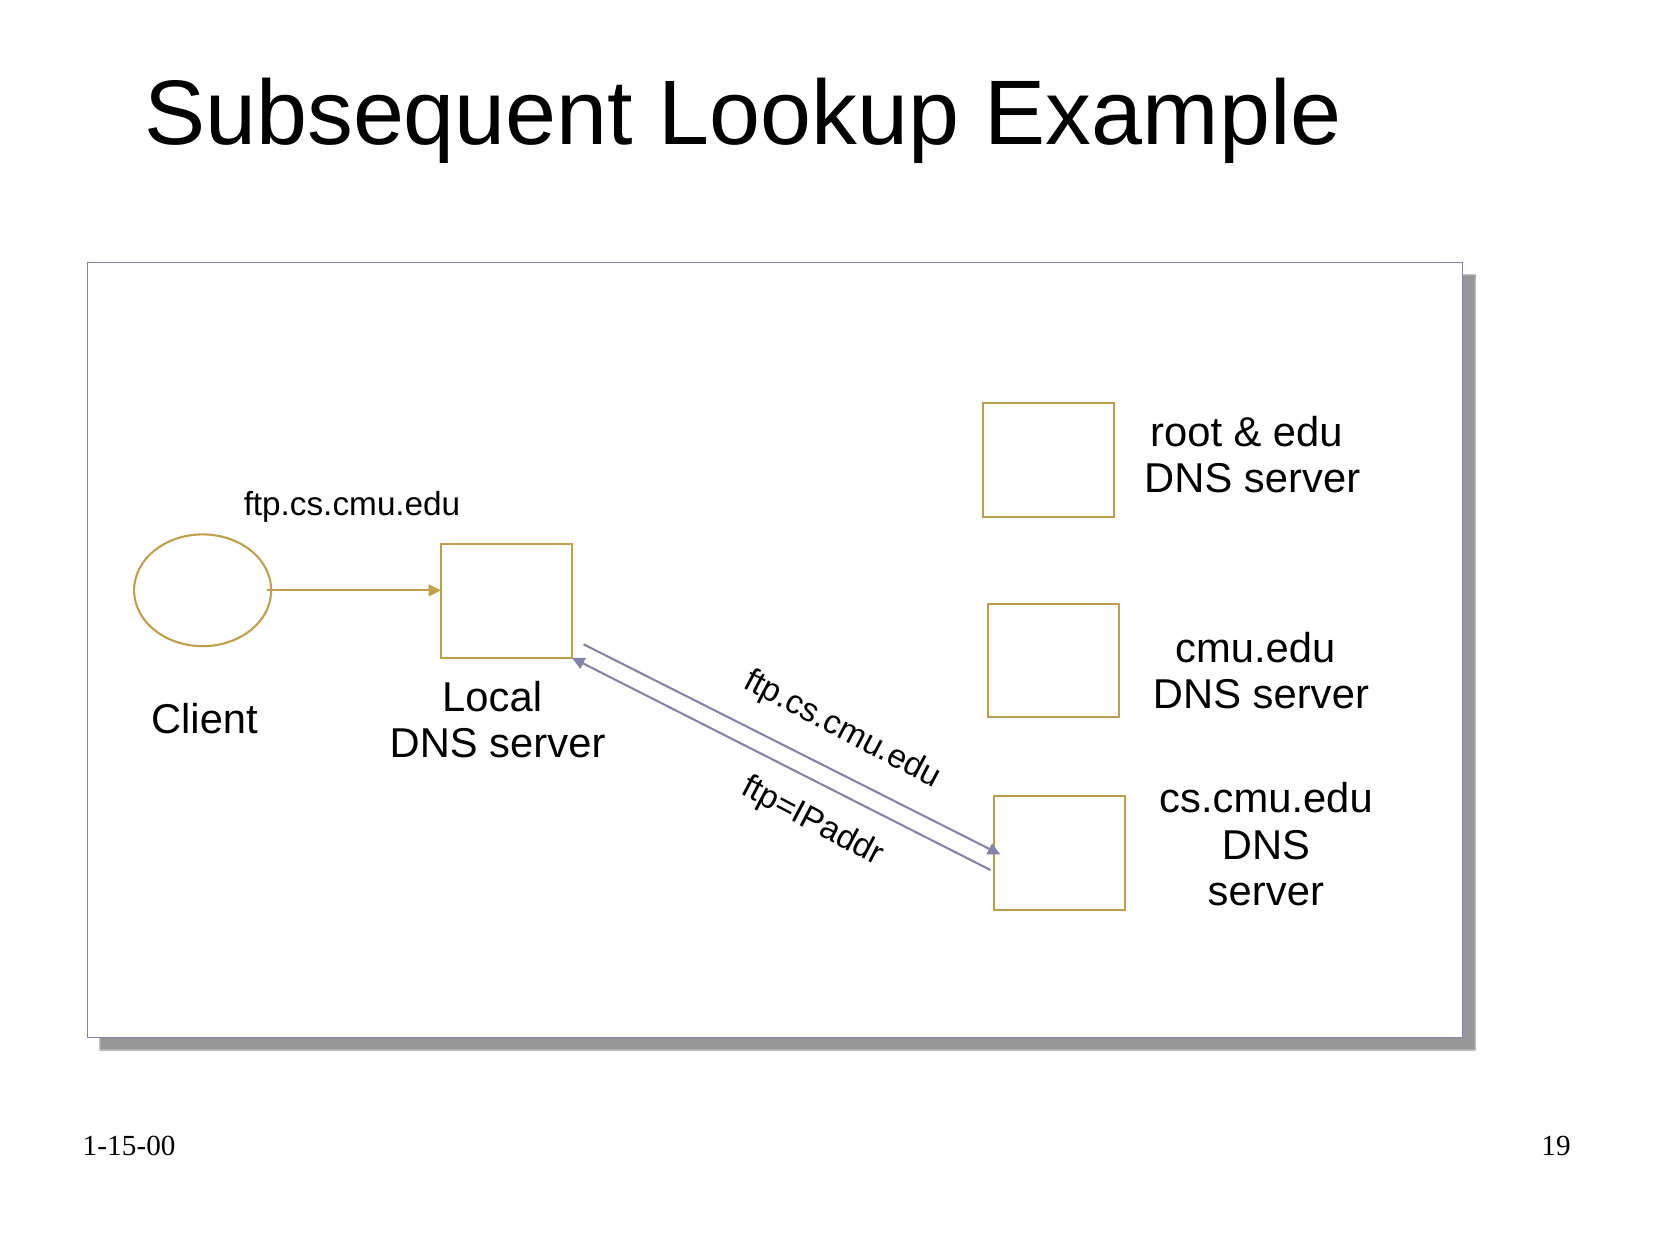

# Subsequent Lookup Example
root & edu
DNS server
ftp.cs.cmu.edu
cmu.edu
DNS server
Local
DNS server
Client
ftp.cs.cmu.edu
cs.cmu.edu
DNS
server
ftp=IPaddr
1-15-00
19